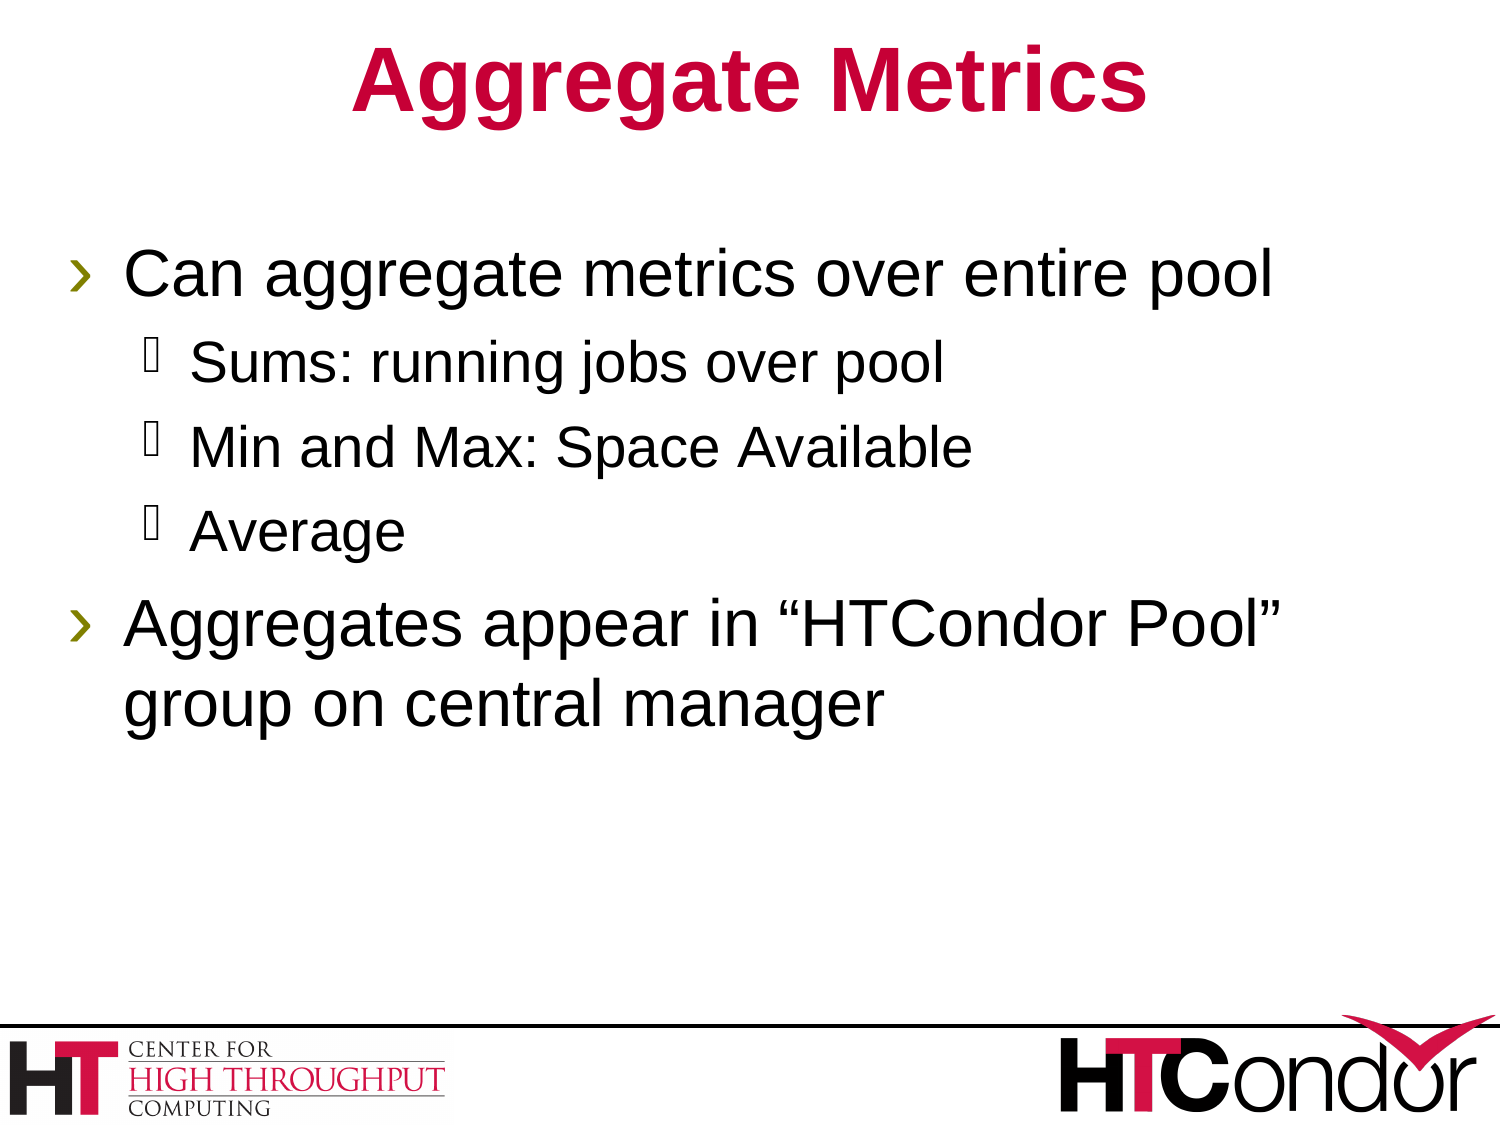

# Aggregate Metrics
Can aggregate metrics over entire pool
Sums: running jobs over pool
Min and Max: Space Available
Average
Aggregates appear in “HTCondor Pool” group on central manager